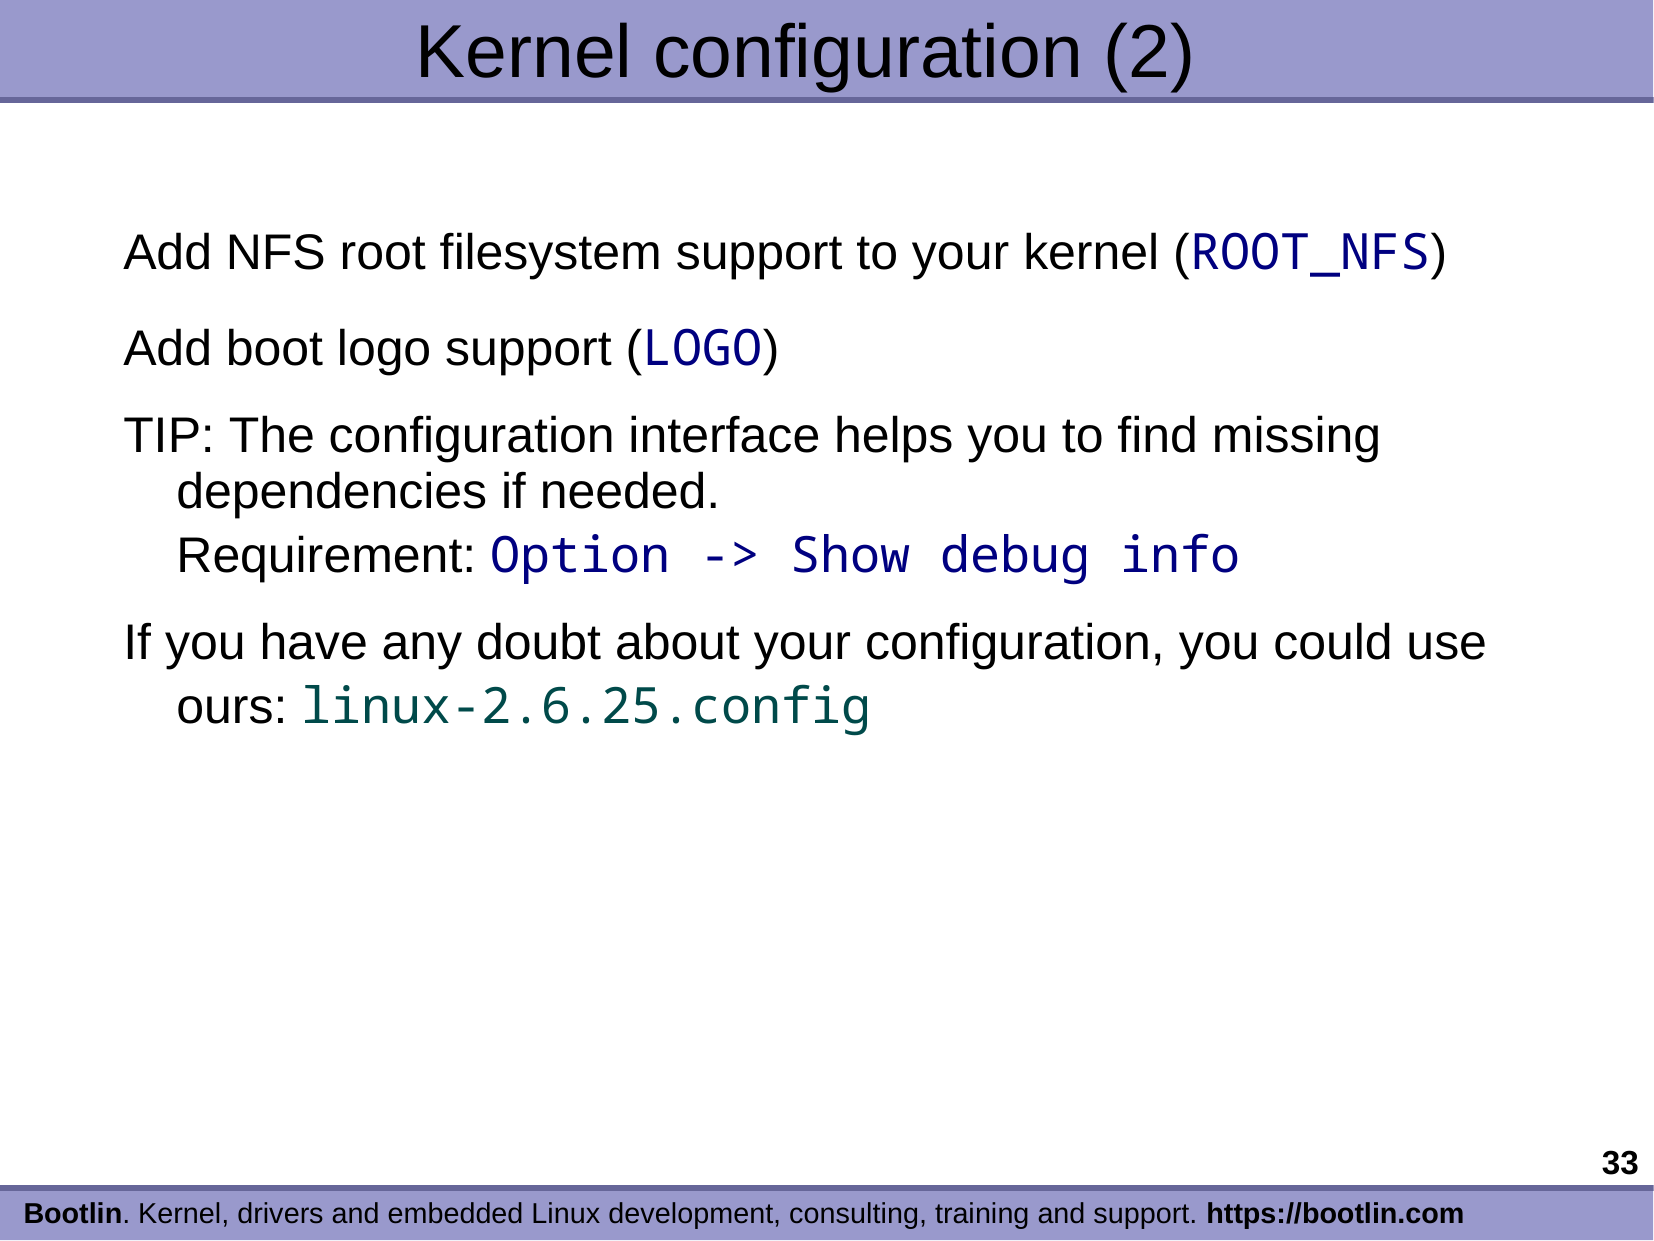

# Kernel configuration (2)
Add NFS root filesystem support to your kernel (ROOT_NFS)
Add boot logo support (LOGO)
TIP: The configuration interface helps you to find missing dependencies if needed.
Requirement: Option -> Show debug info
If you have any doubt about your configuration, you could use ours: linux-2.6.25.config